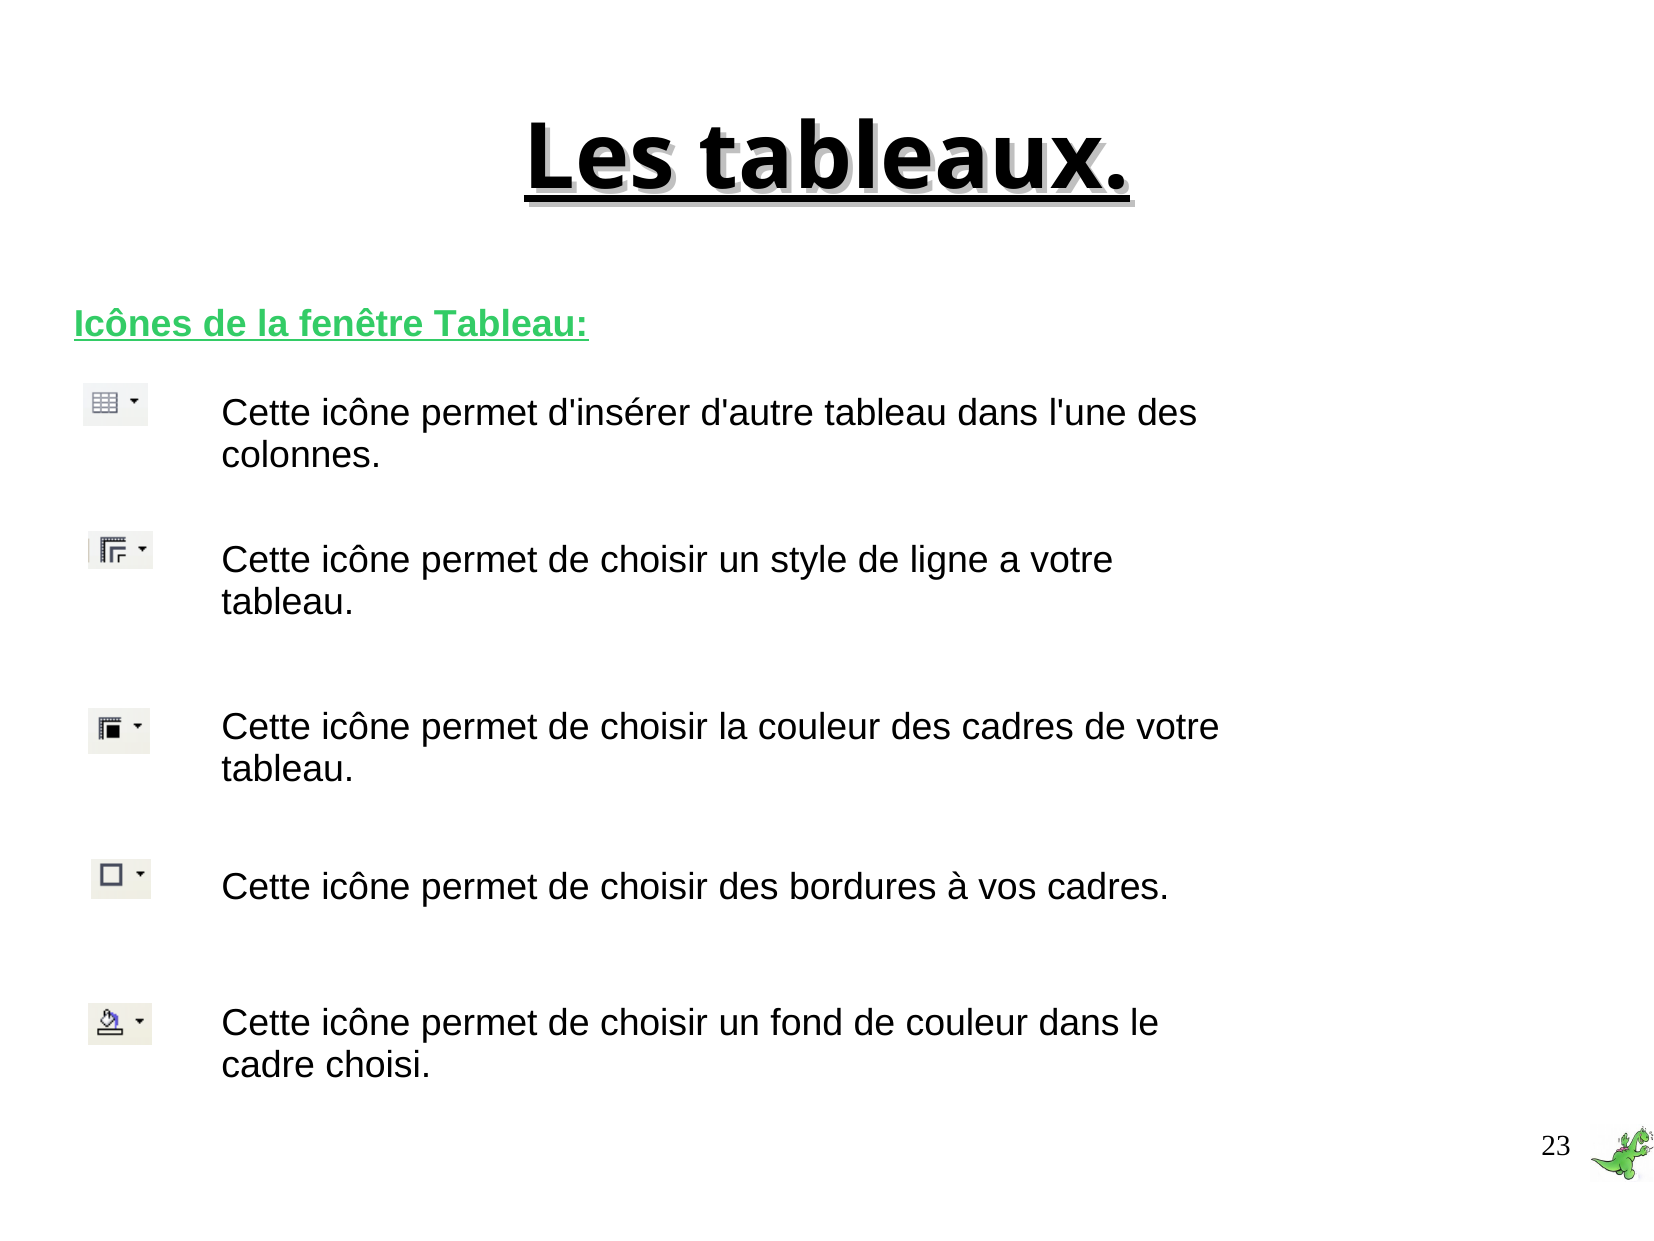

# Les tableaux.
Icônes de la fenêtre Tableau:
Cette icône permet d'insérer d'autre tableau dans l'une des colonnes.
Cette icône permet de choisir un style de ligne a votre tableau.
Cette icône permet de choisir la couleur des cadres de votre tableau.
Cette icône permet de choisir des bordures à vos cadres.
Cette icône permet de choisir un fond de couleur dans le cadre choisi.
23